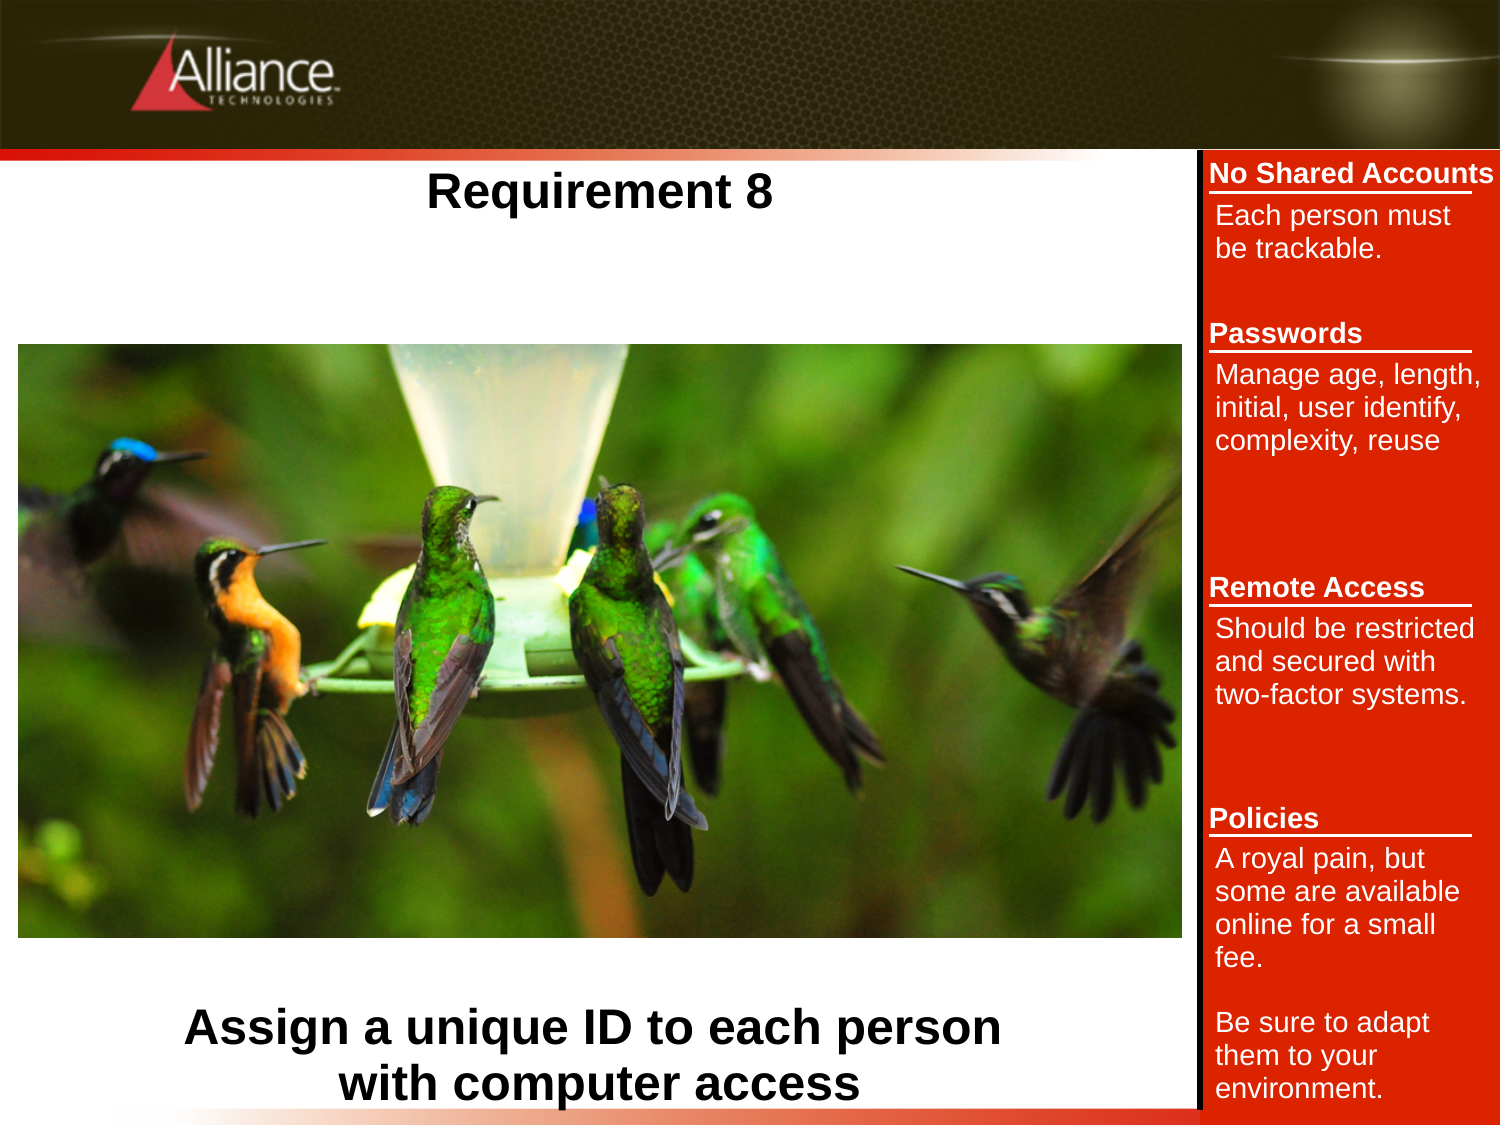

No Shared Accounts
Requirement 8
Assign a unique ID to each person
with computer access
Each person must be trackable.
Passwords
Manage age, length, initial, user identify, complexity, reuse
Remote Access
Should be restricted and secured with two-factor systems.
Policies
A royal pain, but some are available online for a small fee.
Be sure to adapt them to your environment.